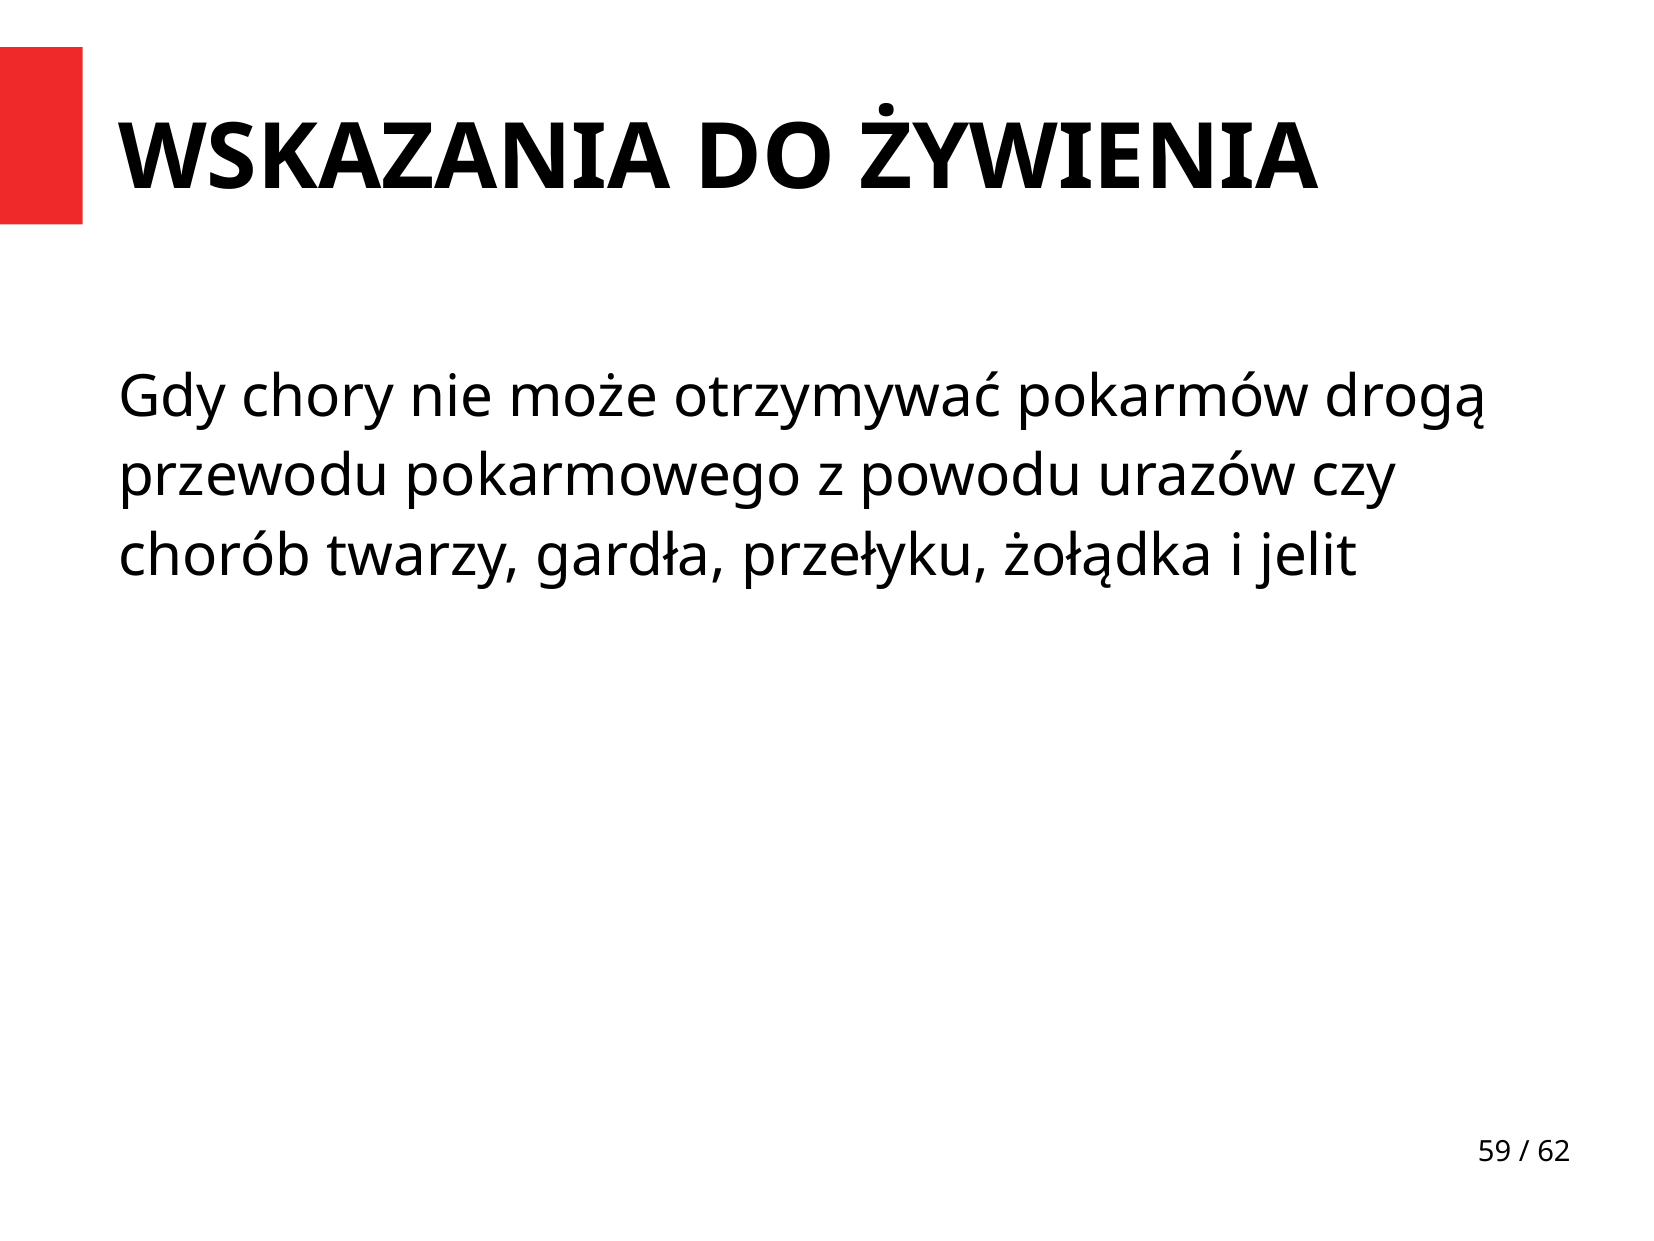

# WSKAZANIA DO ŻYWIENIA
Gdy chory nie może otrzymywać pokarmów drogą przewodu pokarmowego z powodu urazów czy chorób twarzy, gardła, przełyku, żołądka i jelit
59